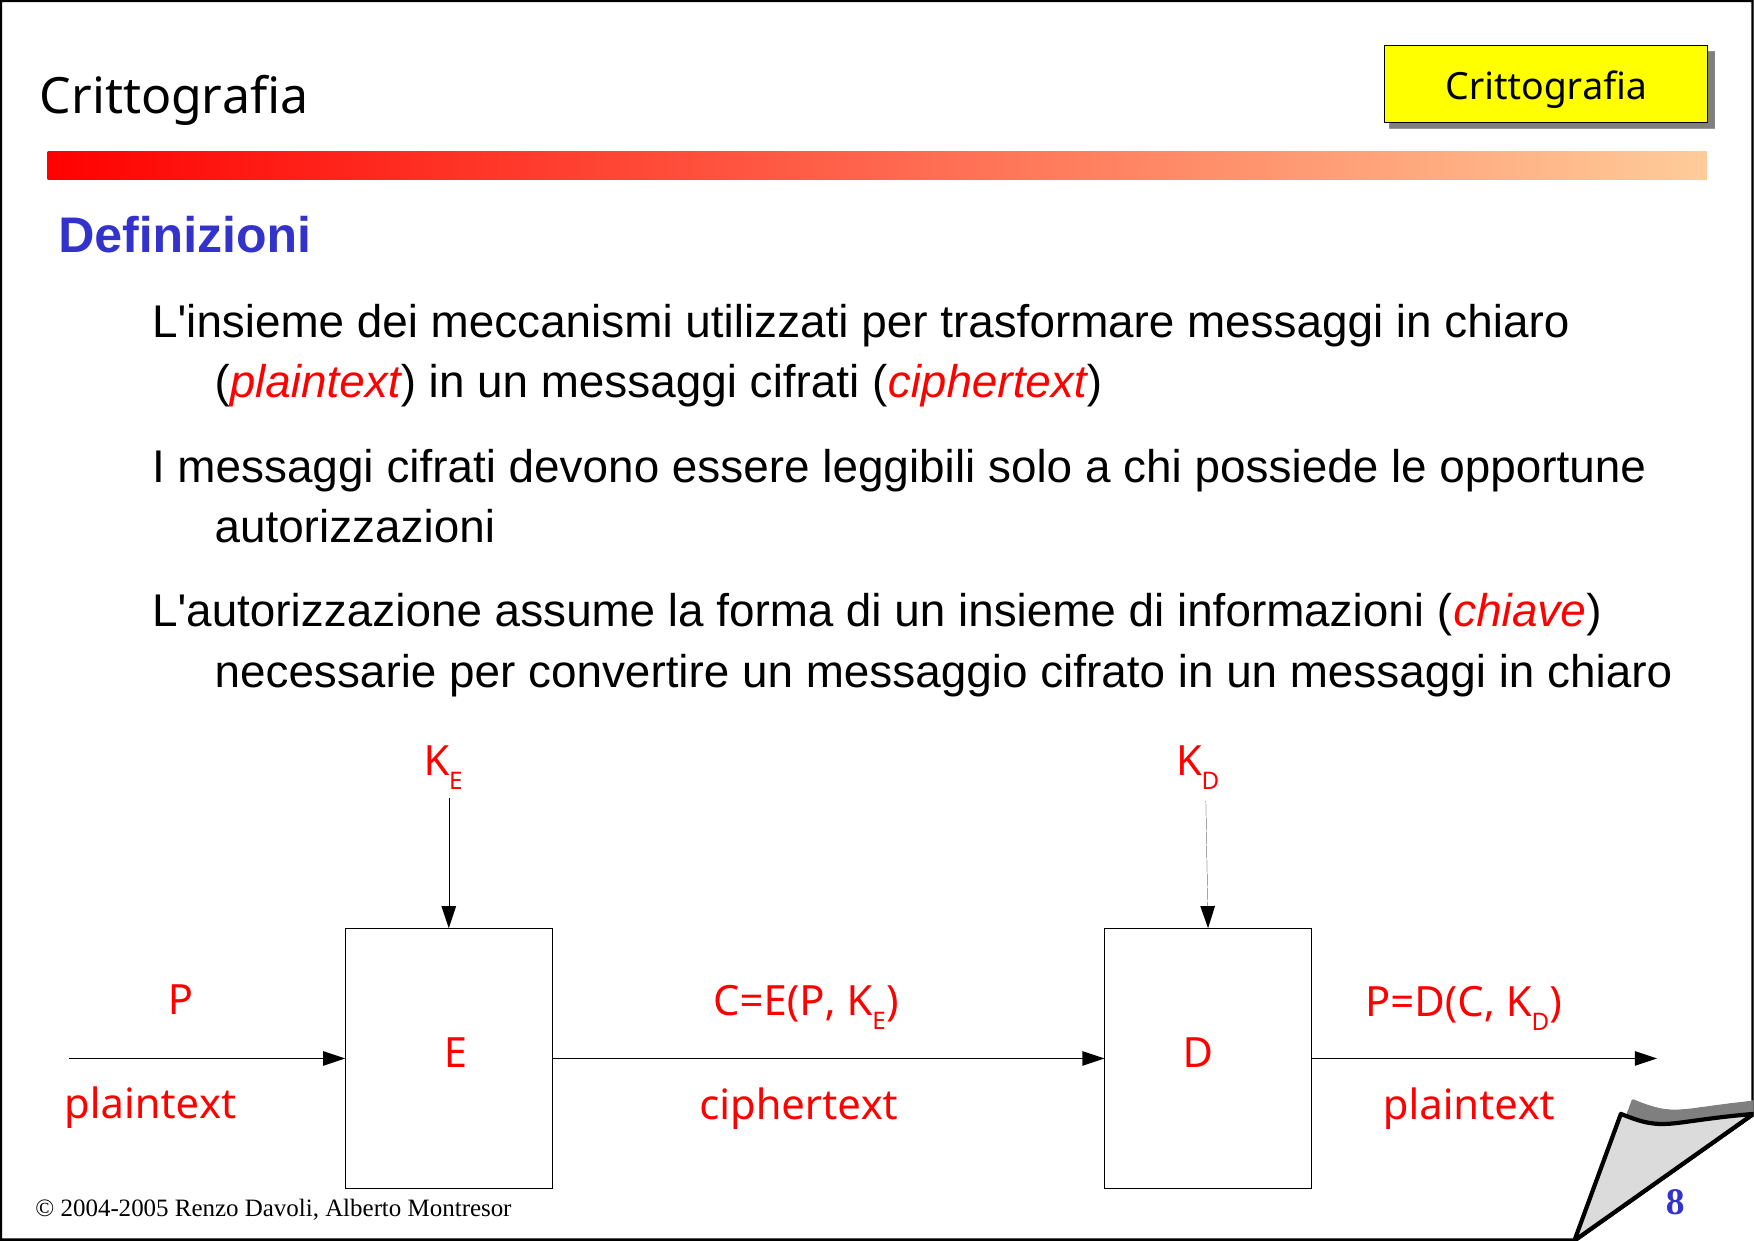

Crittografia
# Crittografia
Definizioni
L'insieme dei meccanismi utilizzati per trasformare messaggi in chiaro (plaintext) in un messaggi cifrati (ciphertext)
I messaggi cifrati devono essere leggibili solo a chi possiede le opportune autorizzazioni
L'autorizzazione assume la forma di un insieme di informazioni (chiave) necessarie per convertire un messaggio cifrato in un messaggi in chiaro
KE
KD
P
C=E(P, KE)
P=D(C, KD)
E
D
plaintext
ciphertext
plaintext